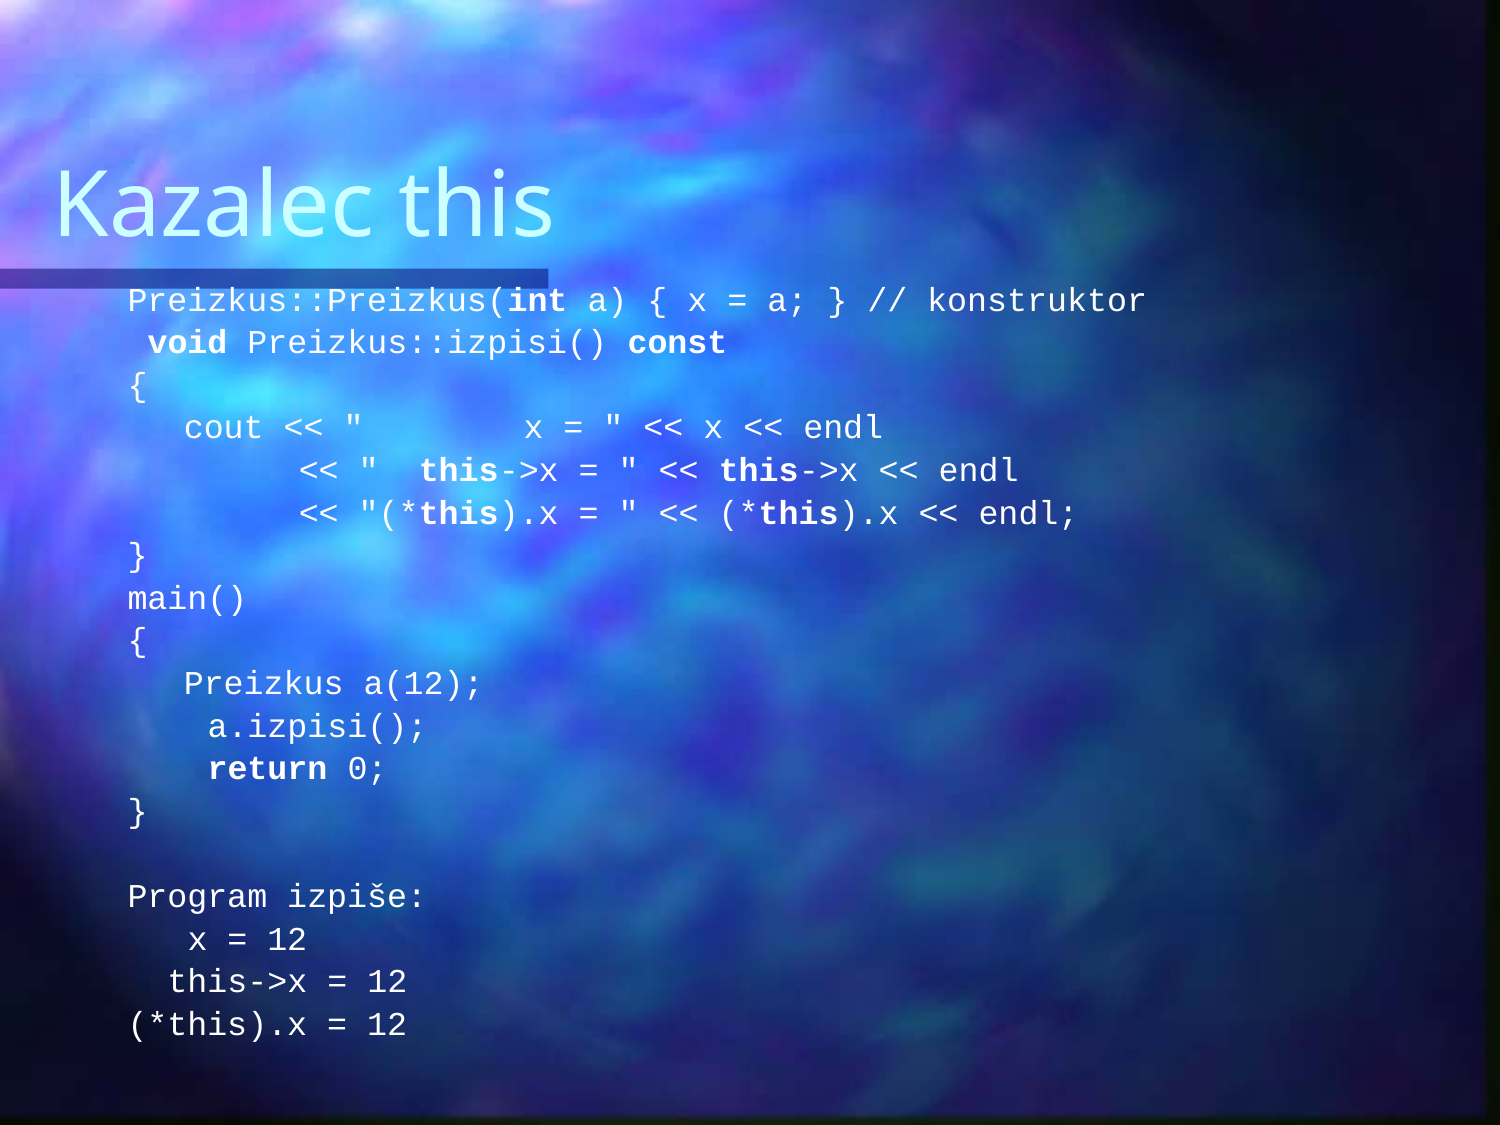

# Kazalec this
Preizkus::Preizkus(int a) { x = a; } // konstruktor
 void Preizkus::izpisi() const
{
	cout << " x = " << x << endl
		 << " this->x = " << this->x << endl
		 << "(*this).x = " << (*this).x << endl;
}
main()
{
	Preizkus a(12);
 a.izpisi();
 return 0;
}
Program izpiše:
 x = 12
 this->x = 12
(*this).x = 12